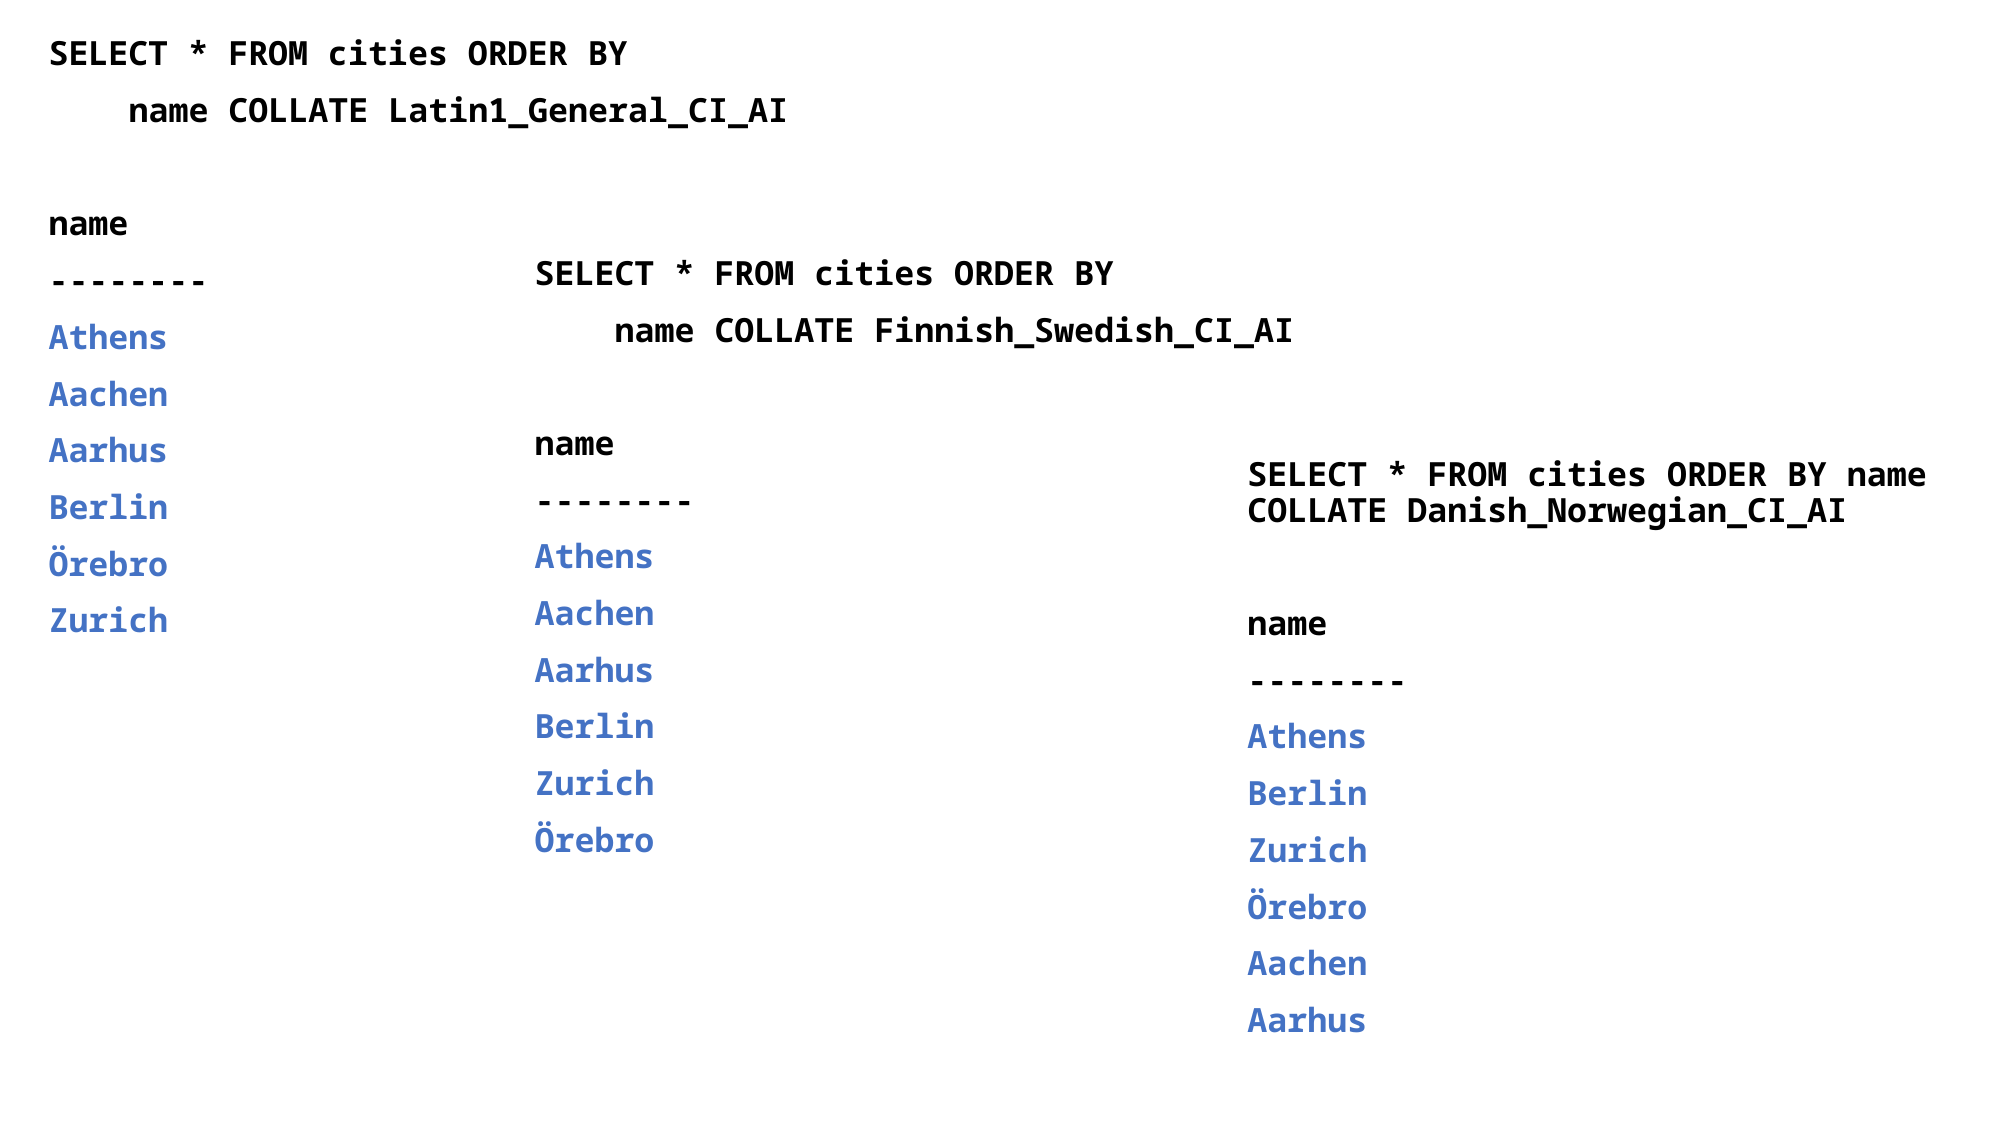

# SELECT * FROM cities ORDER BY
 name COLLATE Latin1_General_CI_AI
name
--------
Athens
Aachen
Aarhus
Berlin
Örebro
Zurich
SELECT * FROM cities ORDER BY
 name COLLATE Finnish_Swedish_CI_AI
name
--------
Athens
Aachen
Aarhus
Berlin
Zurich
Örebro
SELECT * FROM cities ORDER BY name COLLATE Danish_Norwegian_CI_AI
name
--------
Athens
Berlin
Zurich
Örebro
Aachen
Aarhus